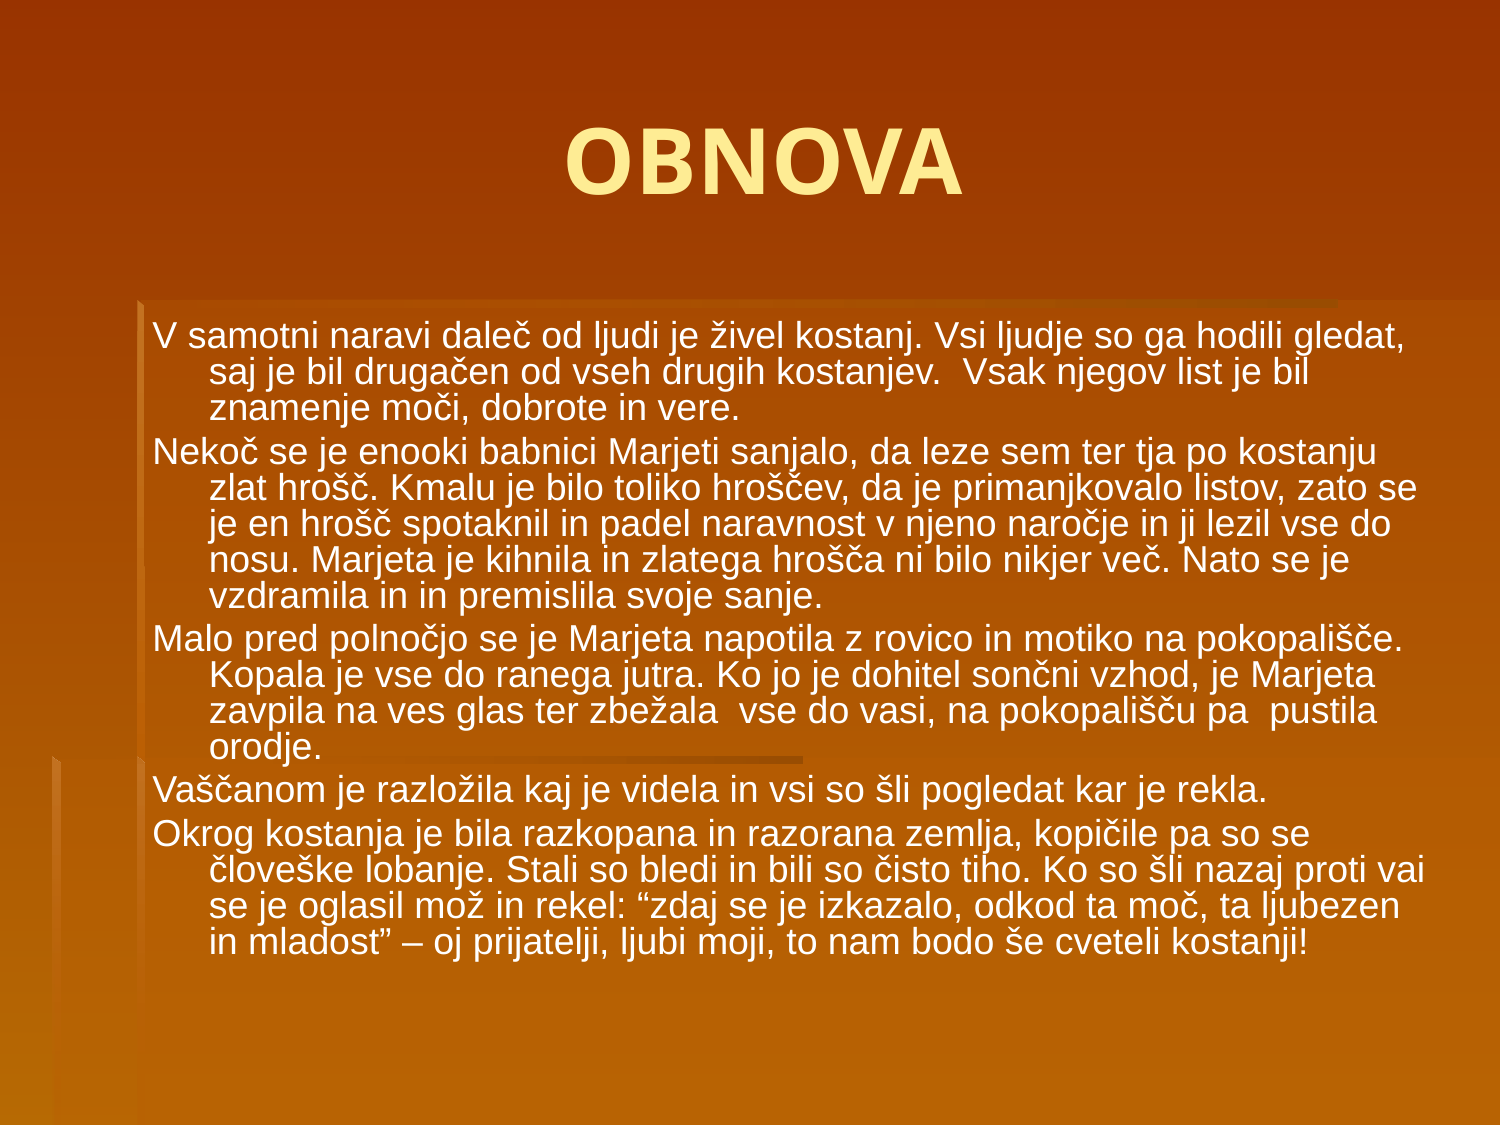

# OBNOVA
V samotni naravi daleč od ljudi je živel kostanj. Vsi ljudje so ga hodili gledat, saj je bil drugačen od vseh drugih kostanjev. Vsak njegov list je bil znamenje moči, dobrote in vere.
Nekoč se je enooki babnici Marjeti sanjalo, da leze sem ter tja po kostanju zlat hrošč. Kmalu je bilo toliko hroščev, da je primanjkovalo listov, zato se je en hrošč spotaknil in padel naravnost v njeno naročje in ji lezil vse do nosu. Marjeta je kihnila in zlatega hrošča ni bilo nikjer več. Nato se je vzdramila in in premislila svoje sanje.
Malo pred polnočjo se je Marjeta napotila z rovico in motiko na pokopališče. Kopala je vse do ranega jutra. Ko jo je dohitel sončni vzhod, je Marjeta zavpila na ves glas ter zbežala vse do vasi, na pokopališču pa pustila orodje.
Vaščanom je razložila kaj je videla in vsi so šli pogledat kar je rekla.
Okrog kostanja je bila razkopana in razorana zemlja, kopičile pa so se človeške lobanje. Stali so bledi in bili so čisto tiho. Ko so šli nazaj proti vai se je oglasil mož in rekel: “zdaj se je izkazalo, odkod ta moč, ta ljubezen in mladost” – oj prijatelji, ljubi moji, to nam bodo še cveteli kostanji!